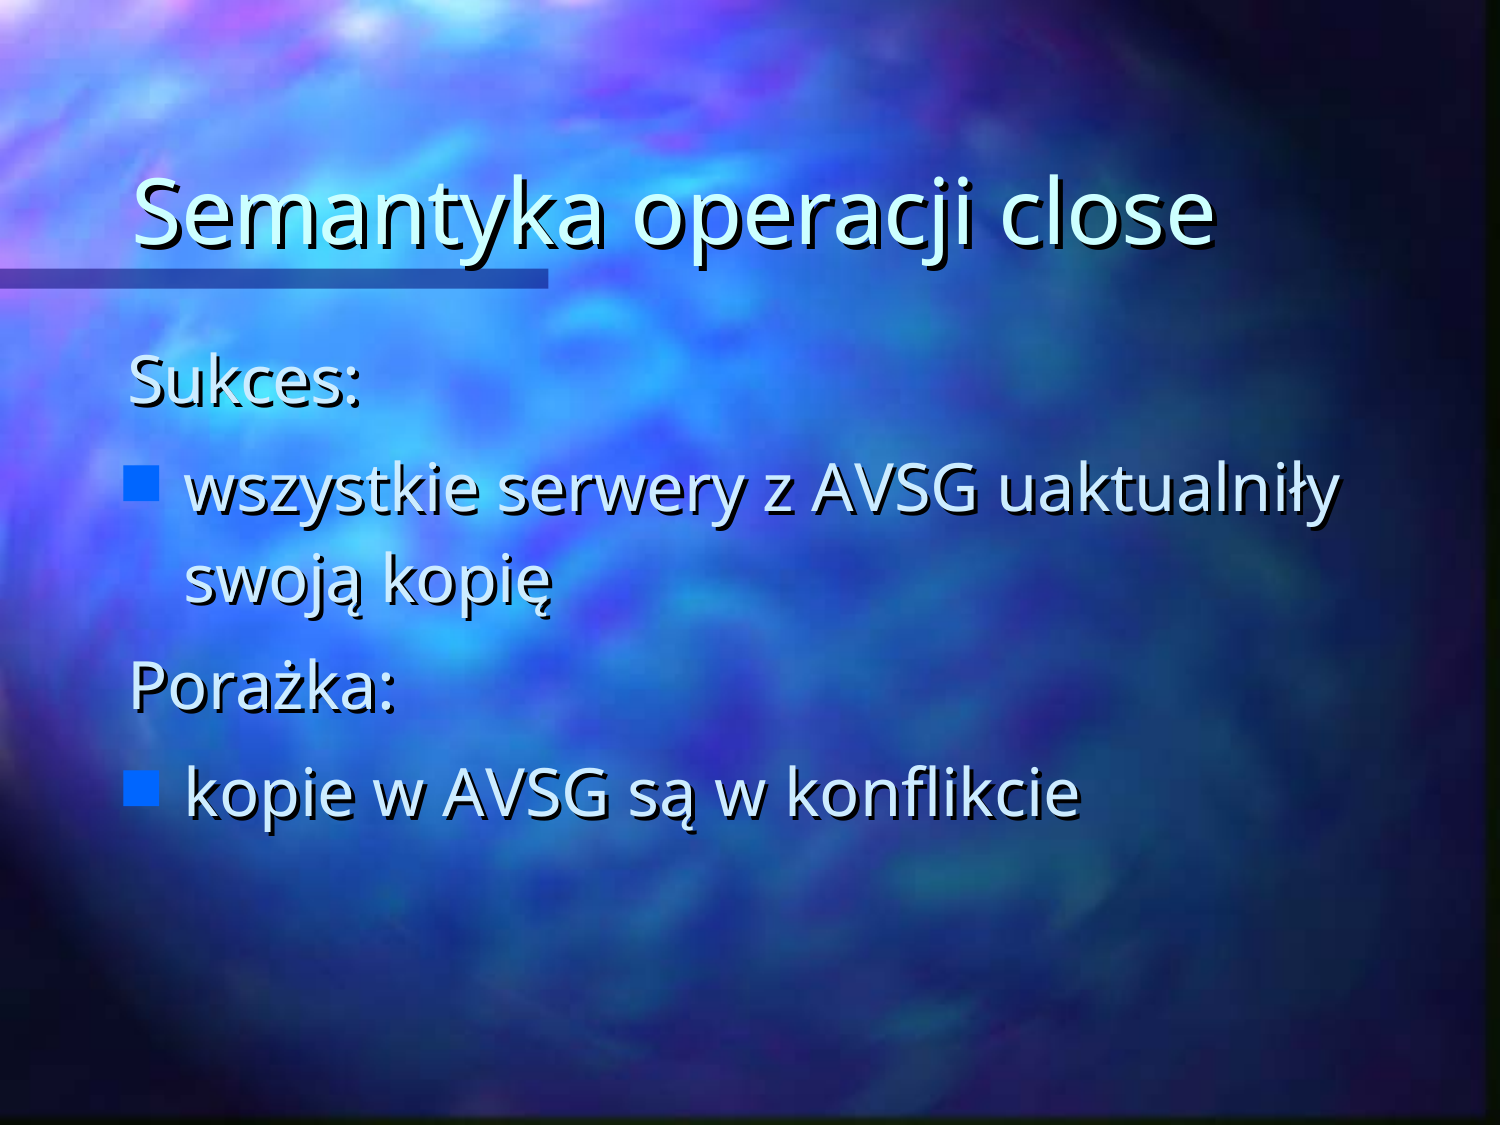

# Semantyka operacji close
Sukces:
wszystkie serwery z AVSG uaktualniły swoją kopię
Porażka:
kopie w AVSG są w konflikcie